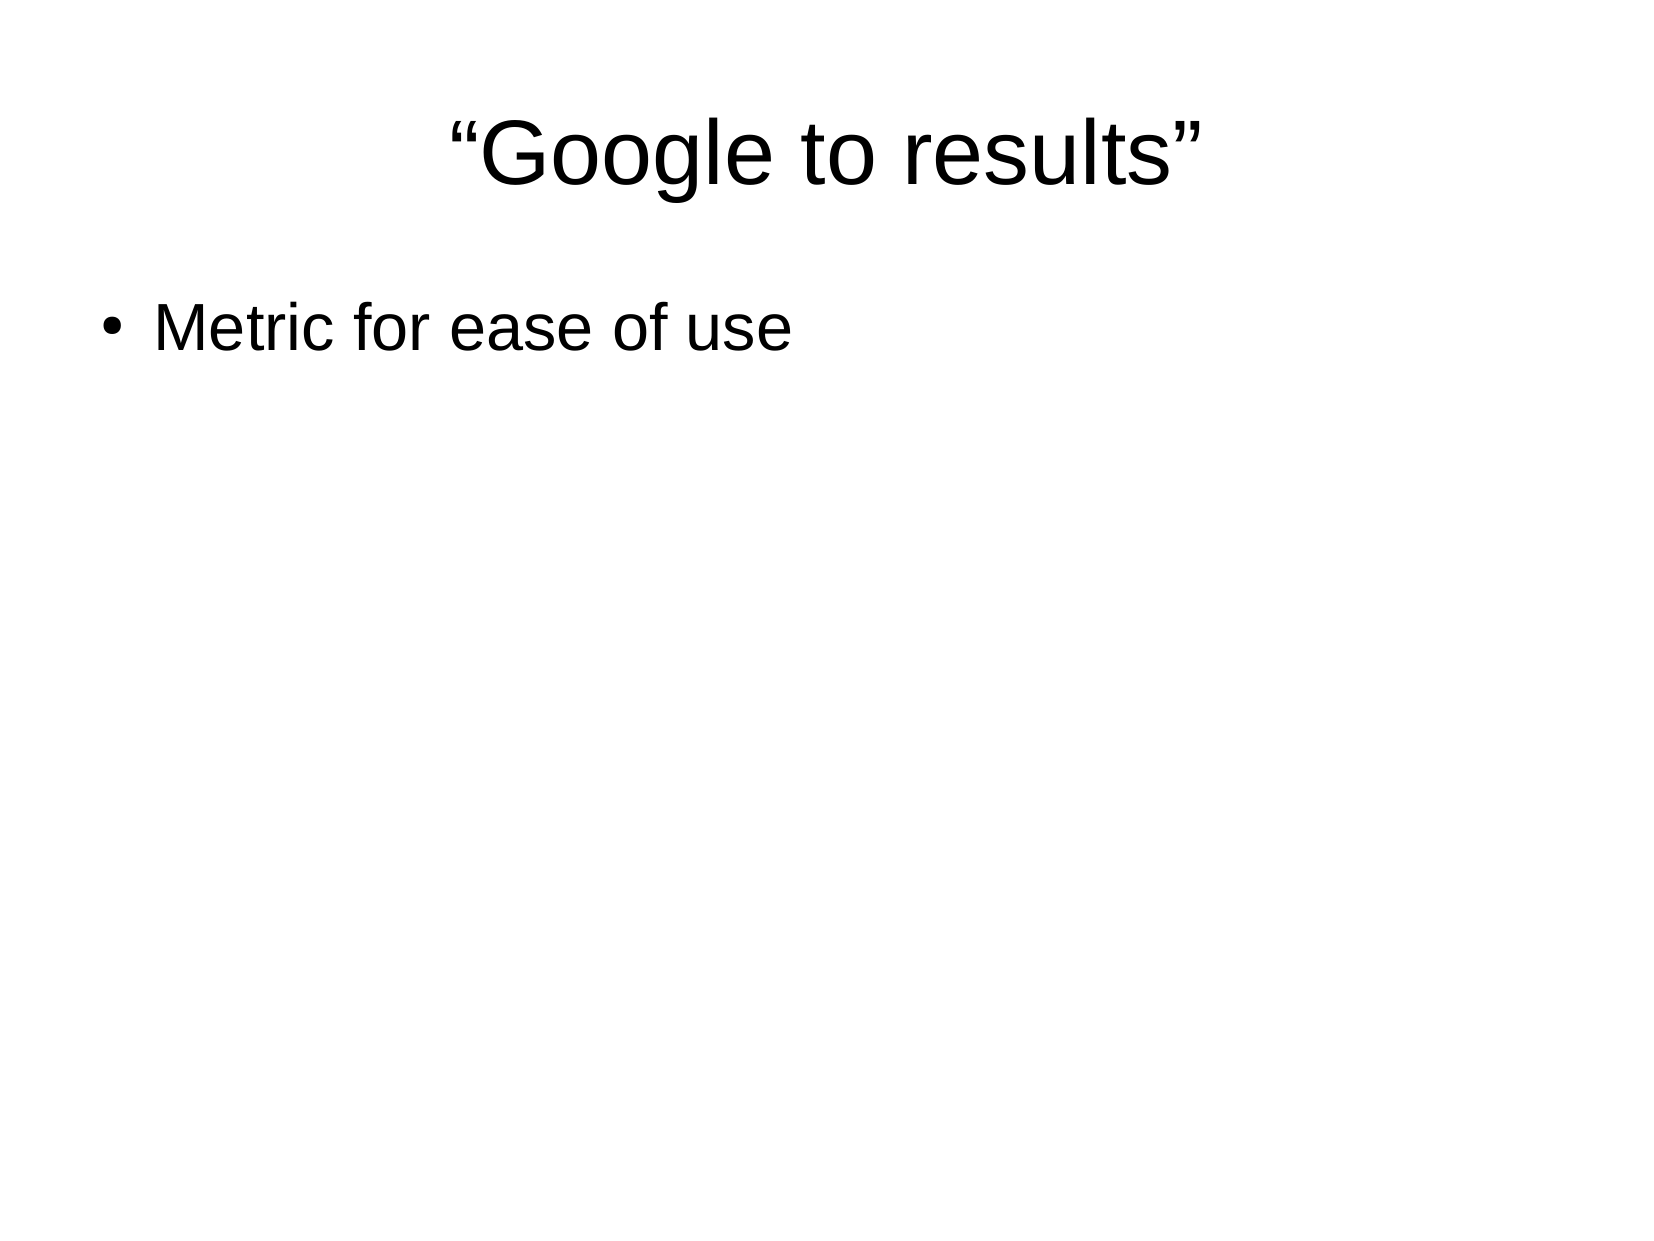

# “Google to results”
Metric for ease of use